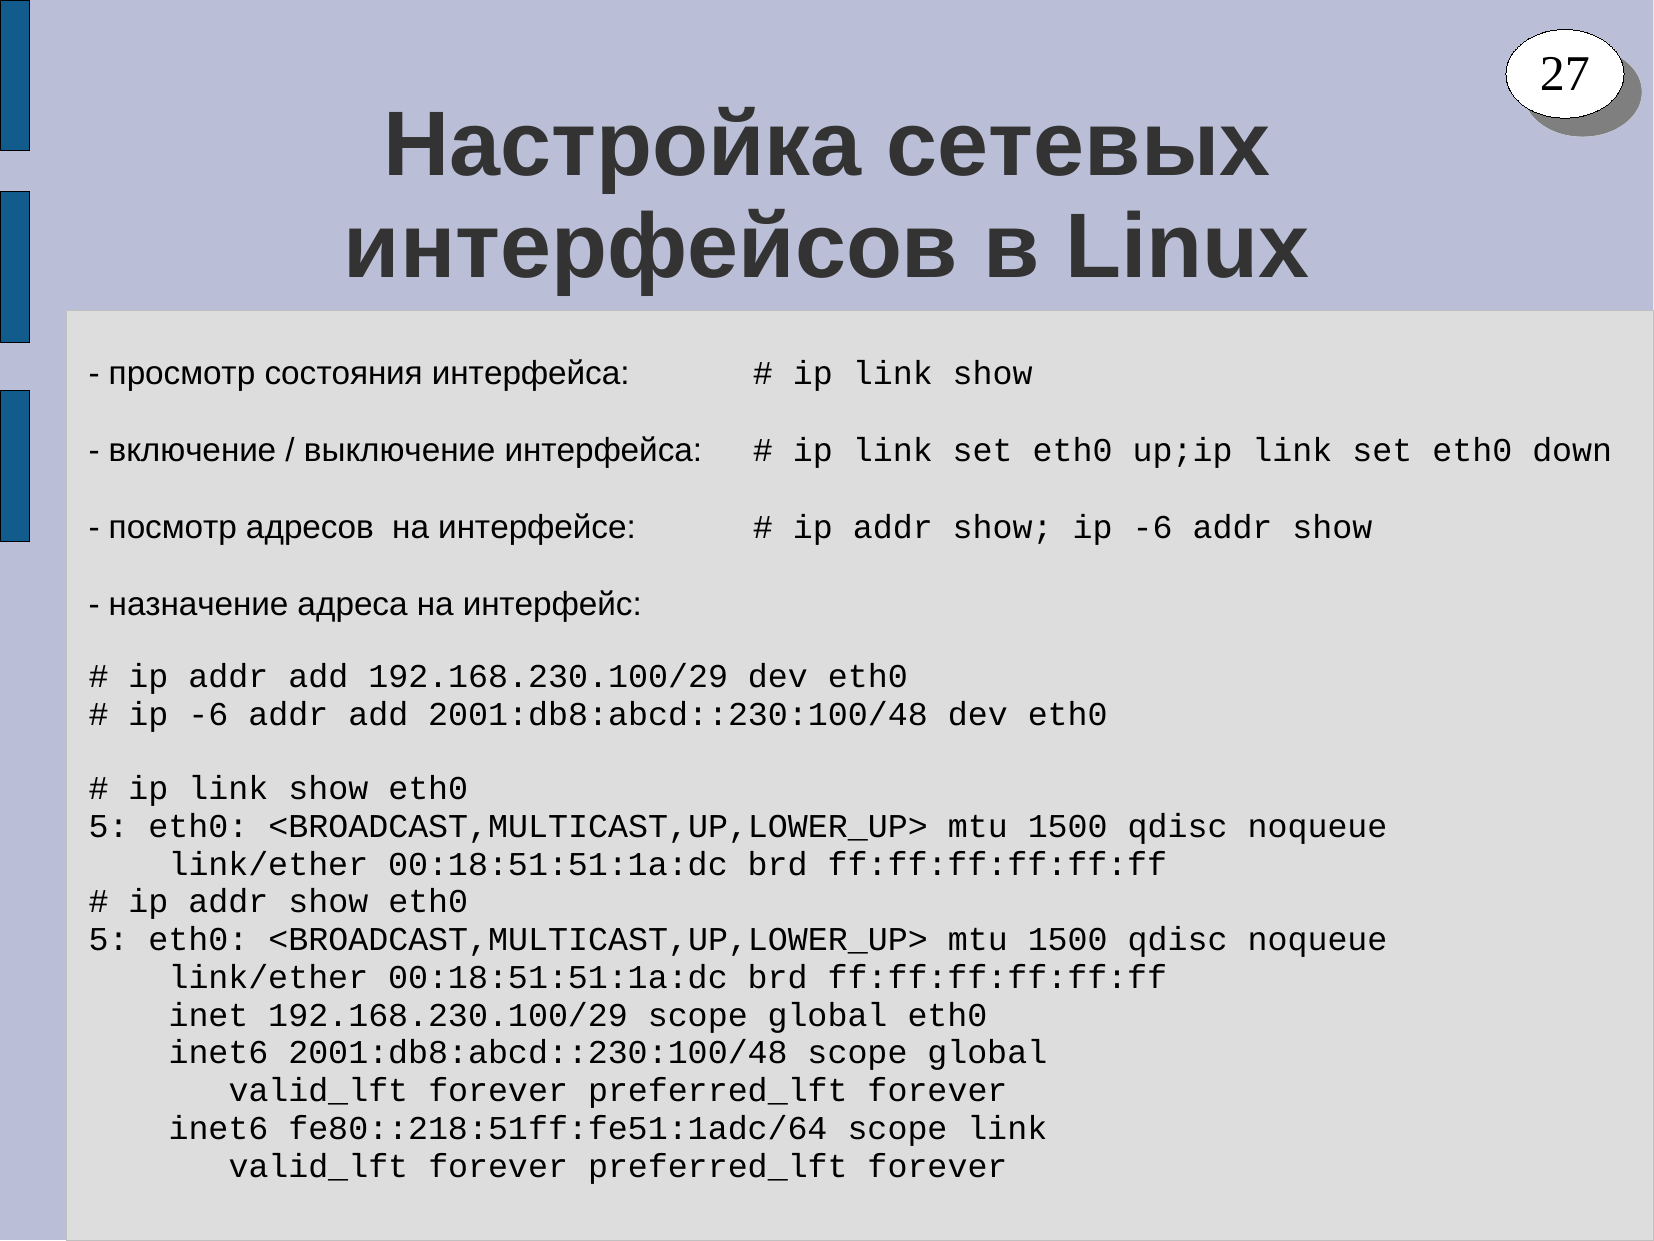

27
# Настройка сетевых интерфейсов в Linux
- просмотр состояния интерфейса: 		# ip link show
- включение / выключение интерфейса:	# ip link set eth0 up;ip link set eth0 down
- посмотр адресов на интерфейсе:		# ip addr show; ip -6 addr show
- назначение адреса на интерфейс:
# ip addr add 192.168.230.100/29 dev eth0
# ip -6 addr add 2001:db8:abcd::230:100/48 dev eth0
# ip link show eth0
5: eth0: <BROADCAST,MULTICAST,UP,LOWER_UP> mtu 1500 qdisc noqueue
 link/ether 00:18:51:51:1a:dc brd ff:ff:ff:ff:ff:ff
# ip addr show eth0
5: eth0: <BROADCAST,MULTICAST,UP,LOWER_UP> mtu 1500 qdisc noqueue
 link/ether 00:18:51:51:1a:dc brd ff:ff:ff:ff:ff:ff
 inet 192.168.230.100/29 scope global eth0
 inet6 2001:db8:abcd::230:100/48 scope global
 valid_lft forever preferred_lft forever
 inet6 fe80::218:51ff:fe51:1adc/64 scope link
 valid_lft forever preferred_lft forever